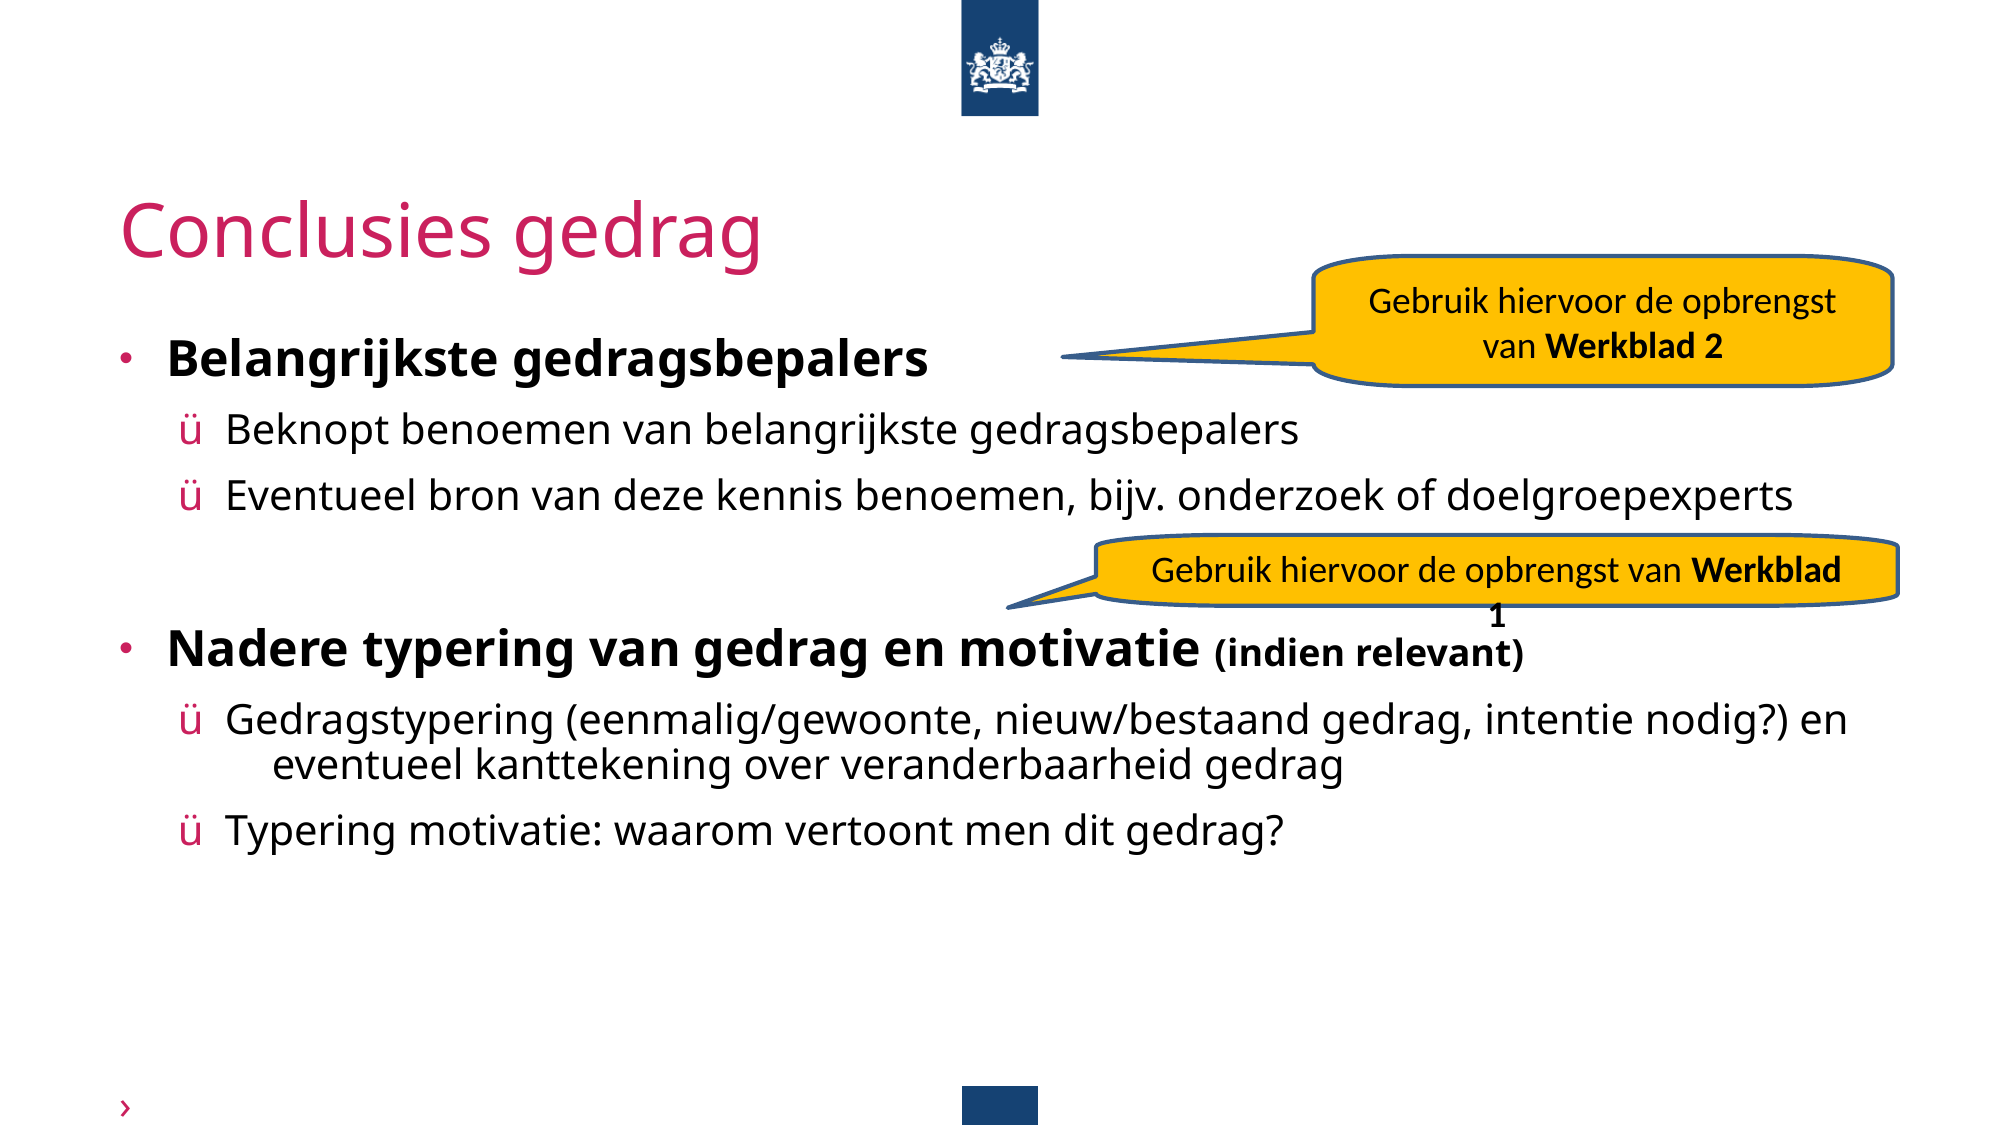

Conclusies gedrag
Gebruik hiervoor de opbrengst van Werkblad 2
# Belangrijkste gedragsbepalers
Beknopt benoemen van belangrijkste gedragsbepalers
Eventueel bron van deze kennis benoemen, bijv. onderzoek of doelgroepexperts
Nadere typering van gedrag en motivatie (indien relevant)
Gedragstypering (eenmalig/gewoonte, nieuw/bestaand gedrag, intentie nodig?) en eventueel kanttekening over veranderbaarheid gedrag
Typering motivatie: waarom vertoont men dit gedrag?
Gebruik hiervoor de opbrengst van Werkblad 1